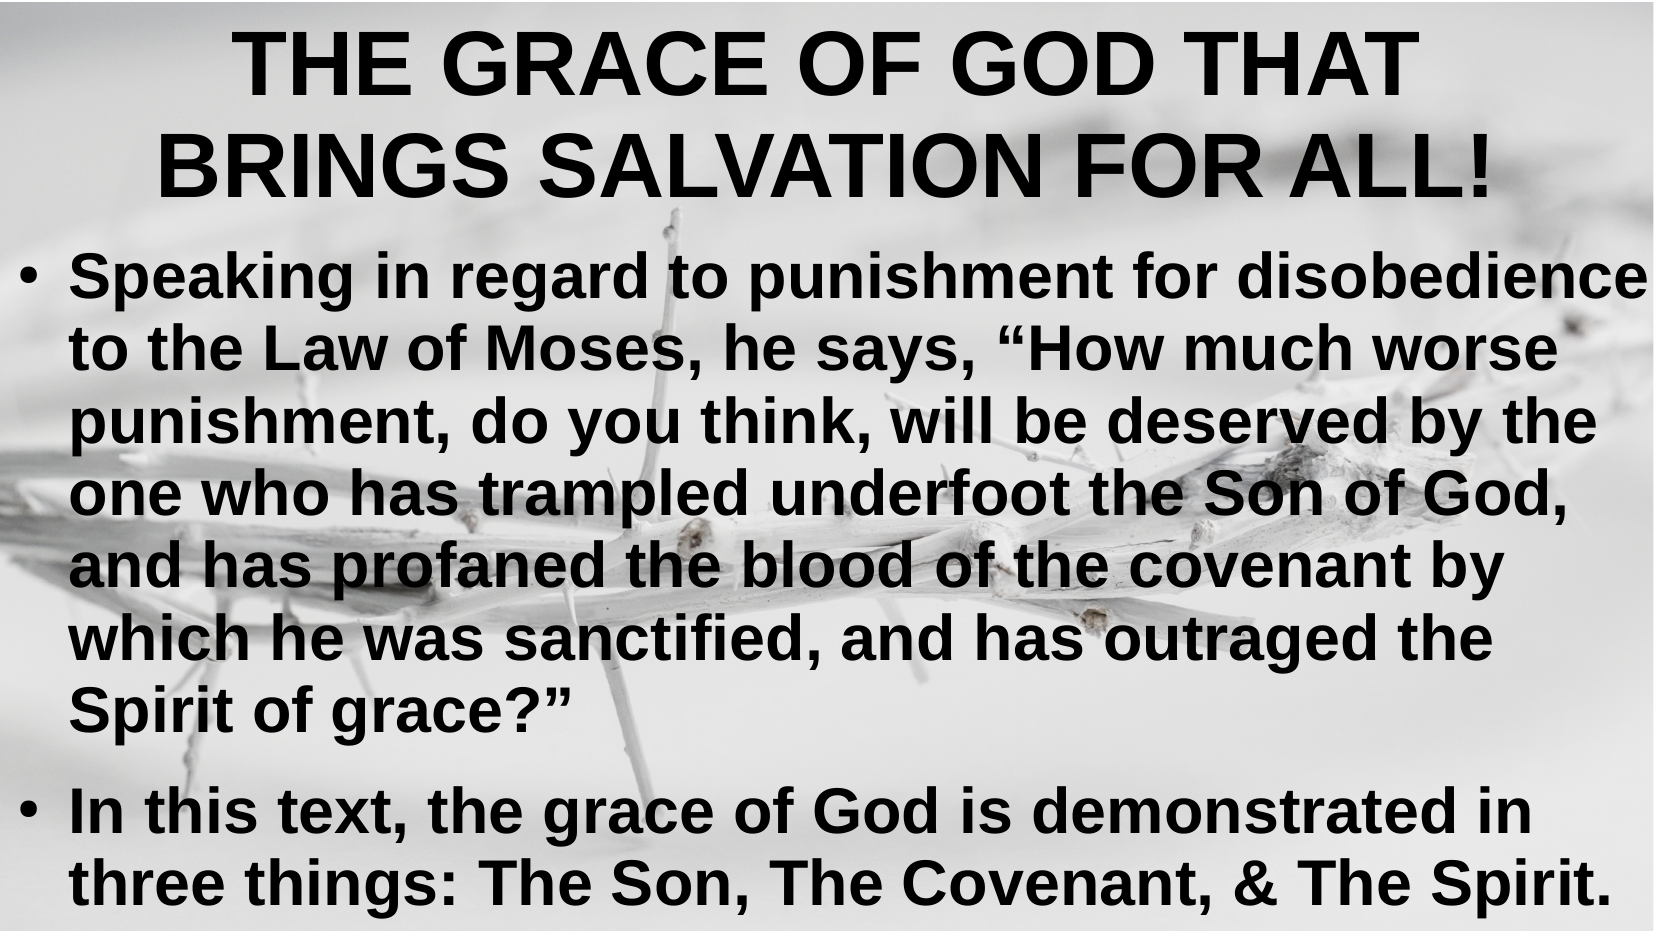

# THE GRACE OF GOD THAT BRINGS SALVATION FOR ALL!
Speaking in regard to punishment for disobedience to the Law of Moses, he says, “How much worse punishment, do you think, will be deserved by the one who has trampled underfoot the Son of God, and has profaned the blood of the covenant by which he was sanctified, and has outraged the Spirit of grace?”
In this text, the grace of God is demonstrated in three things: The Son, The Covenant, & The Spirit.